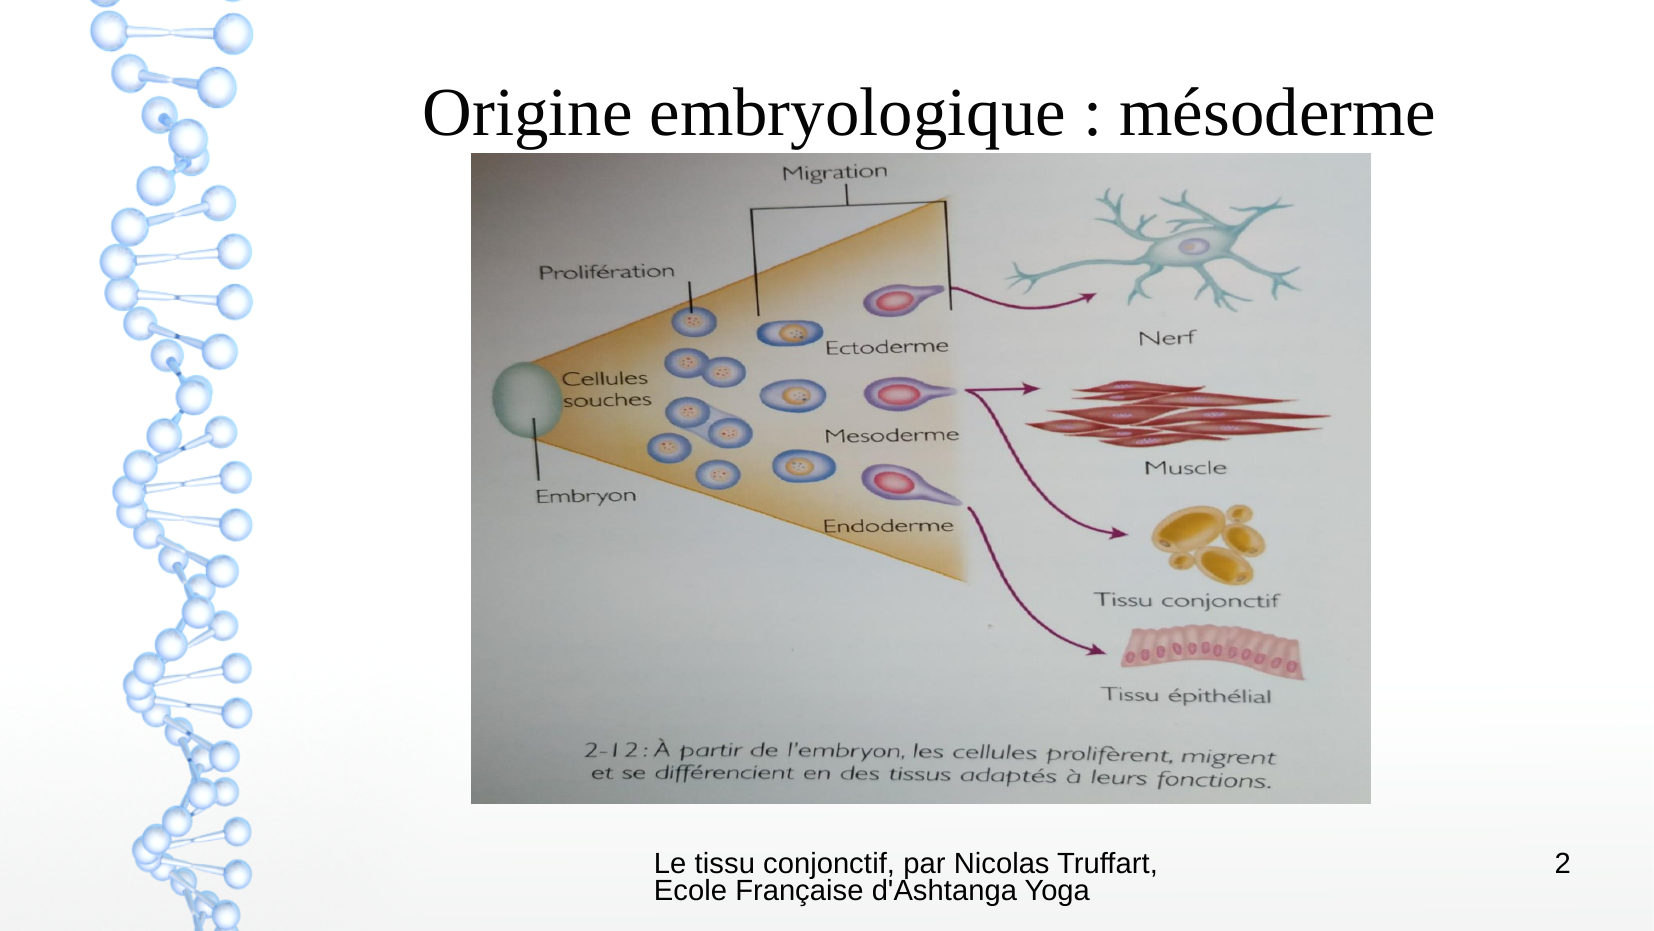

# Origine embryologique : mésoderme
Le tissu conjonctif, par Nicolas Truffart, Ecole Française d'Ashtanga Yoga
2